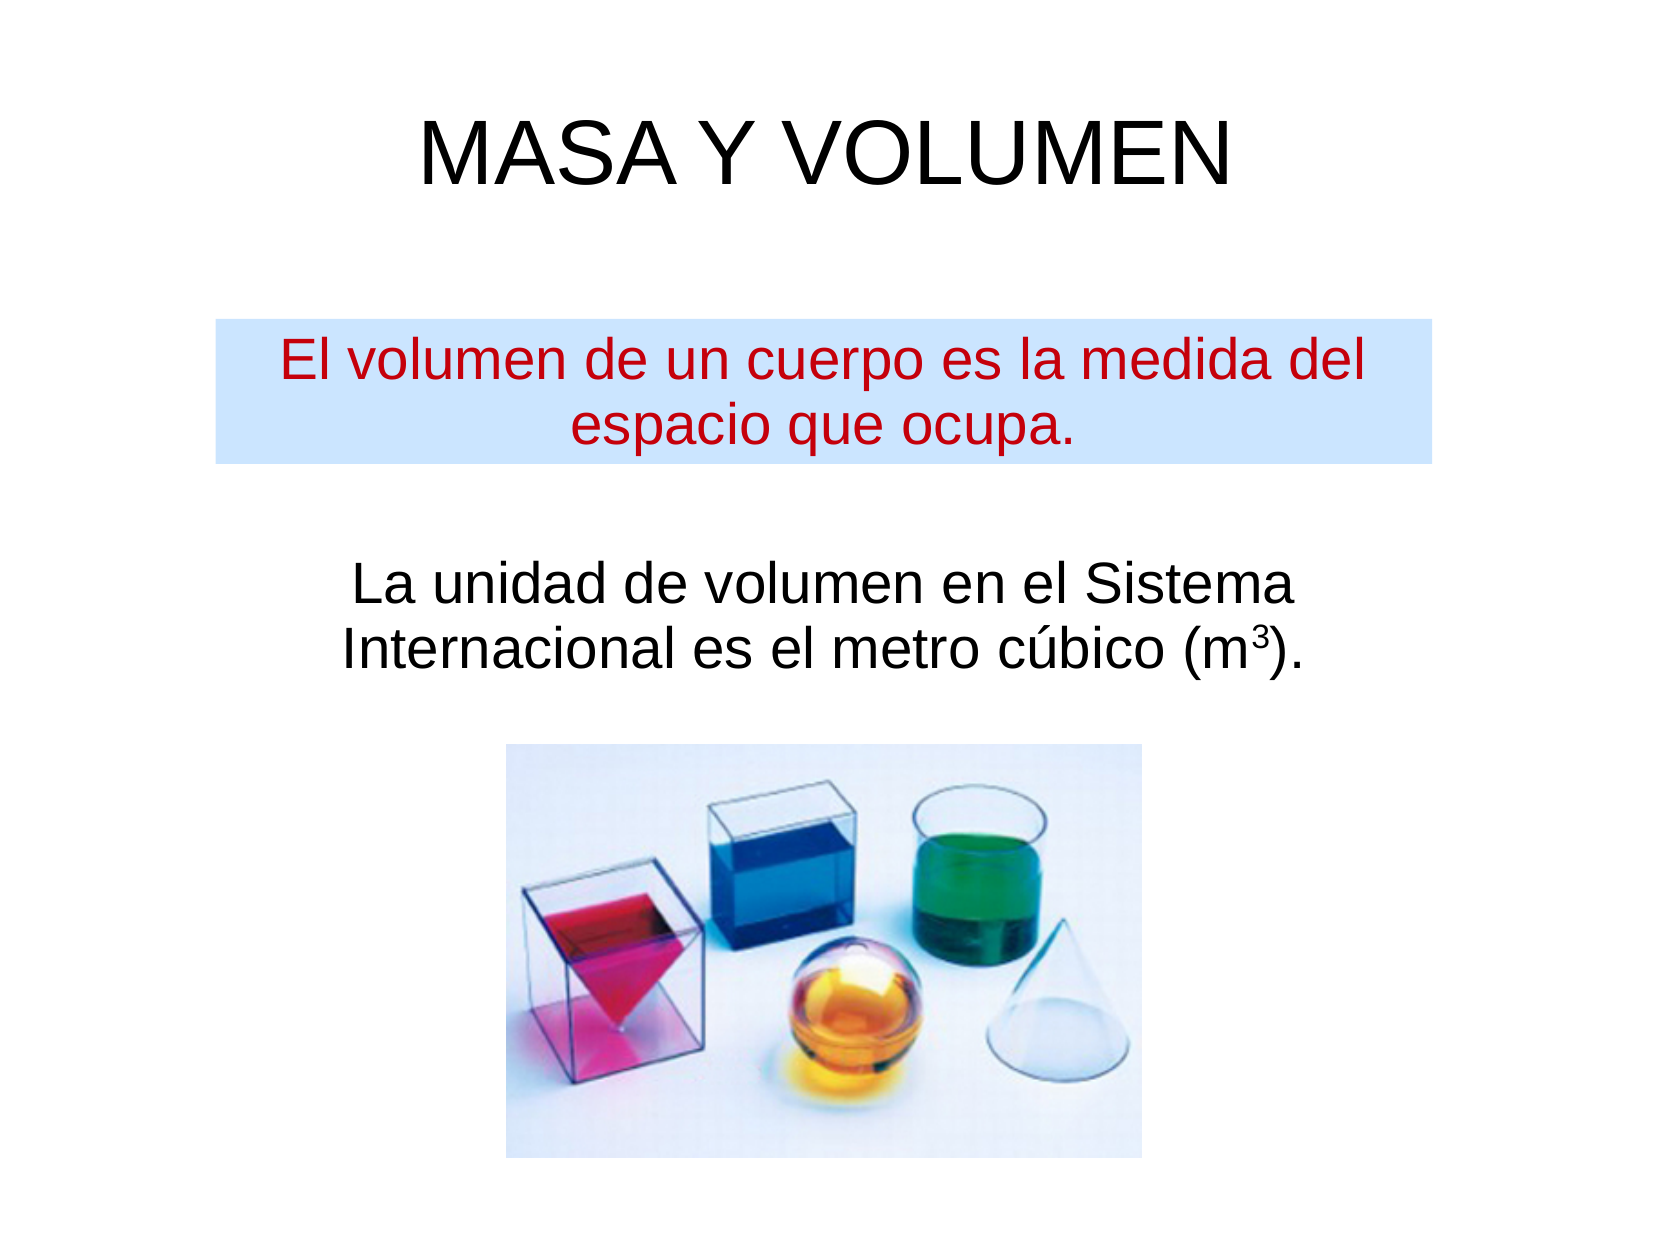

# MASA Y VOLUMEN
El volumen de un cuerpo es la medida del espacio que ocupa.
La unidad de volumen en el Sistema Internacional es el metro cúbico (m3).